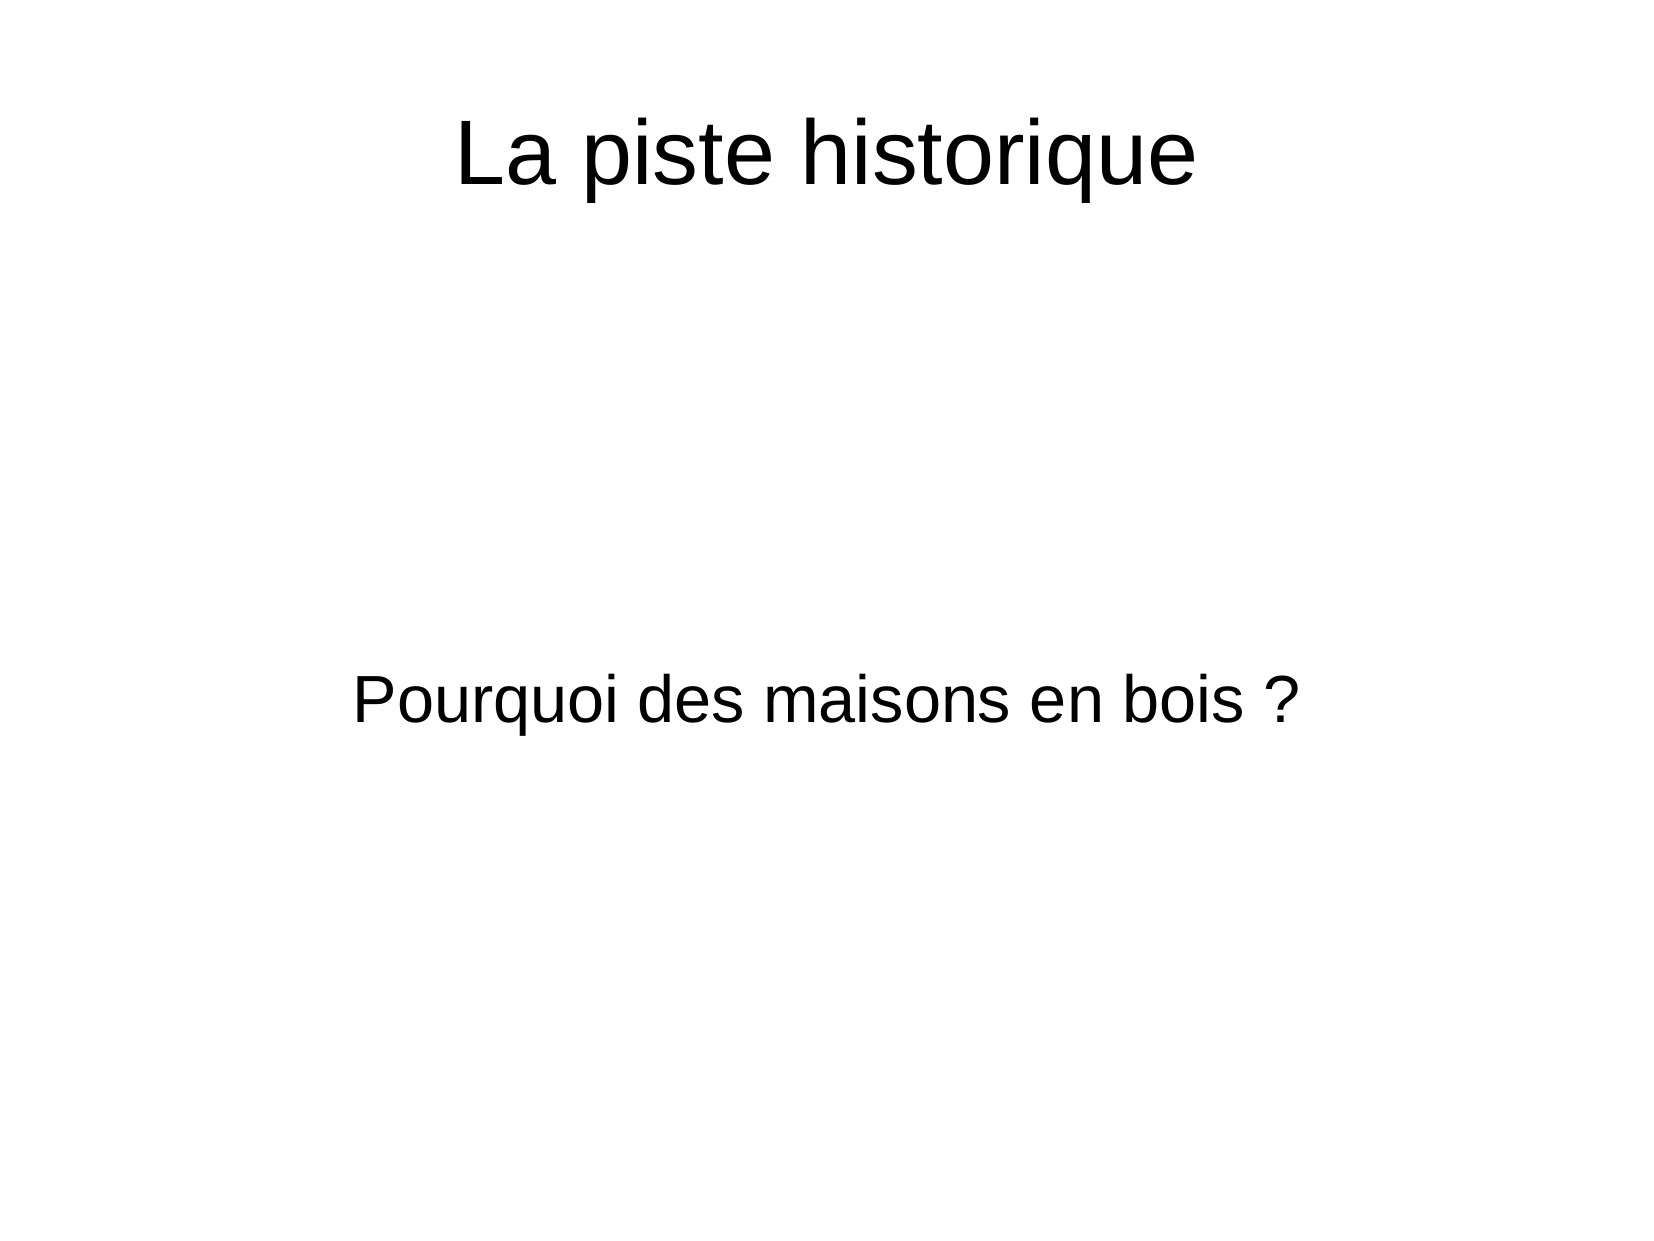

# La piste historique
Pourquoi des maisons en bois ?